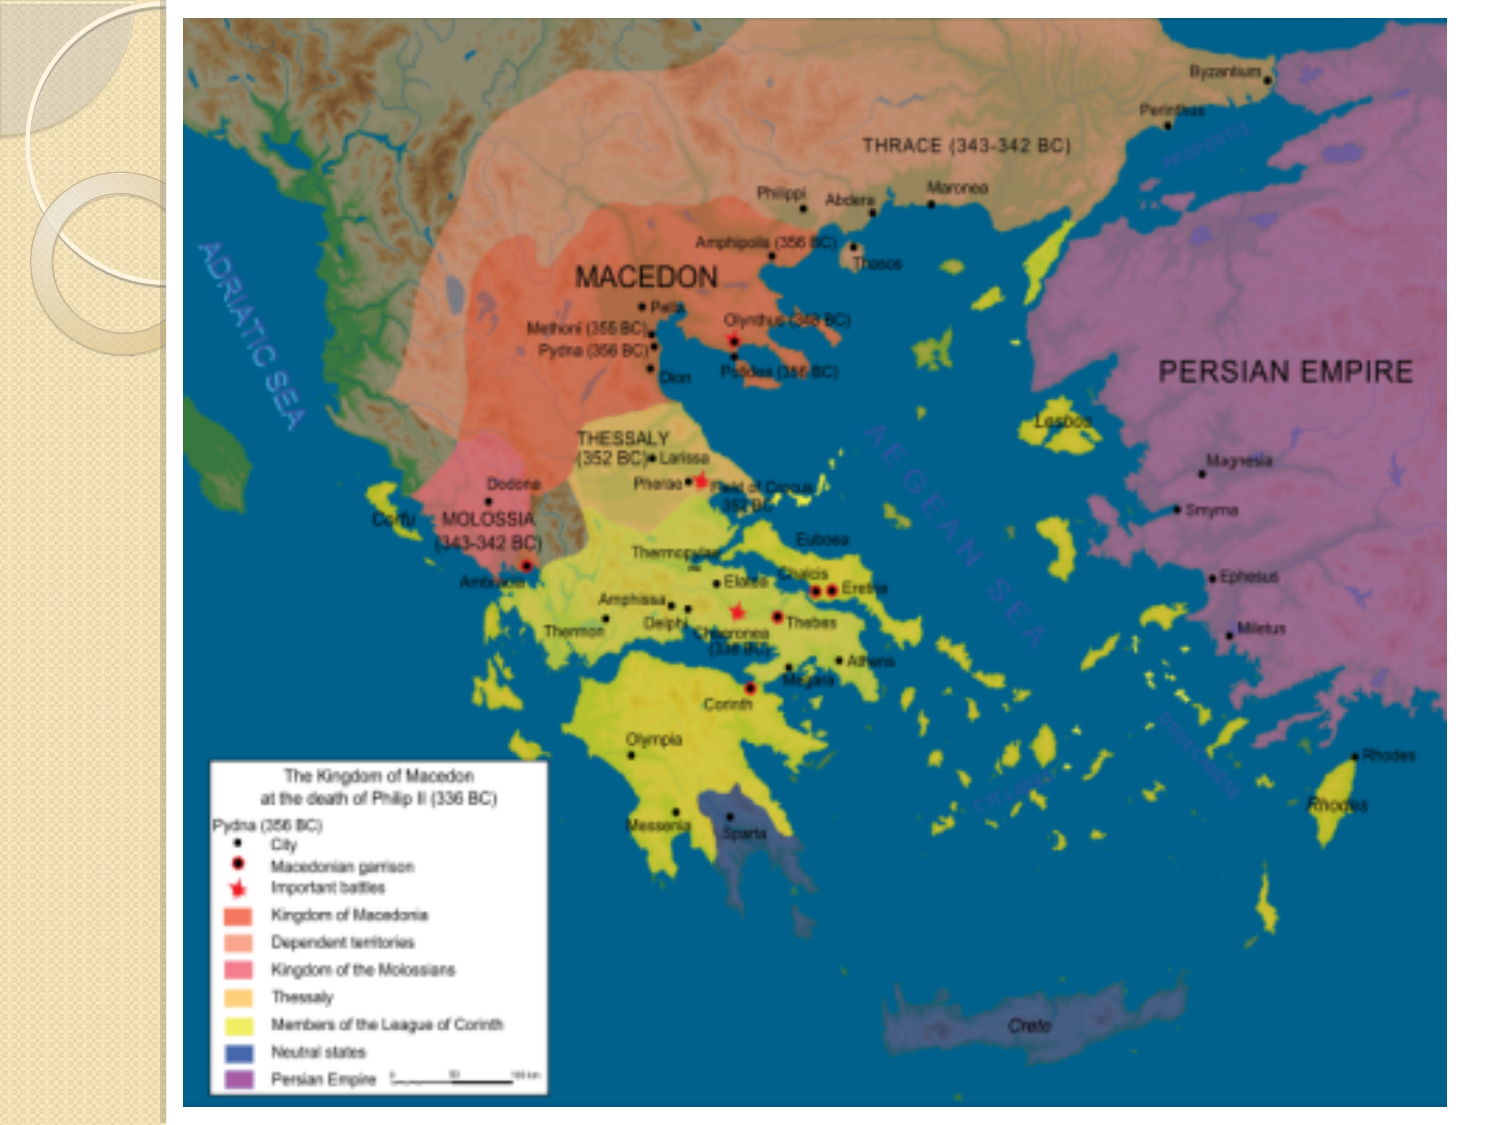

# Makedonija
ležala je med Tesalijo na jugu, Epirom na zahodu, na severu jo je omejevala Trakija na vzhodu pa polotok Halkidika.
glavno mesto: Pela (Ajge)
poljedelstvo, lesna industrija, kovinarstvo
vzpon Makedonije Filip II.